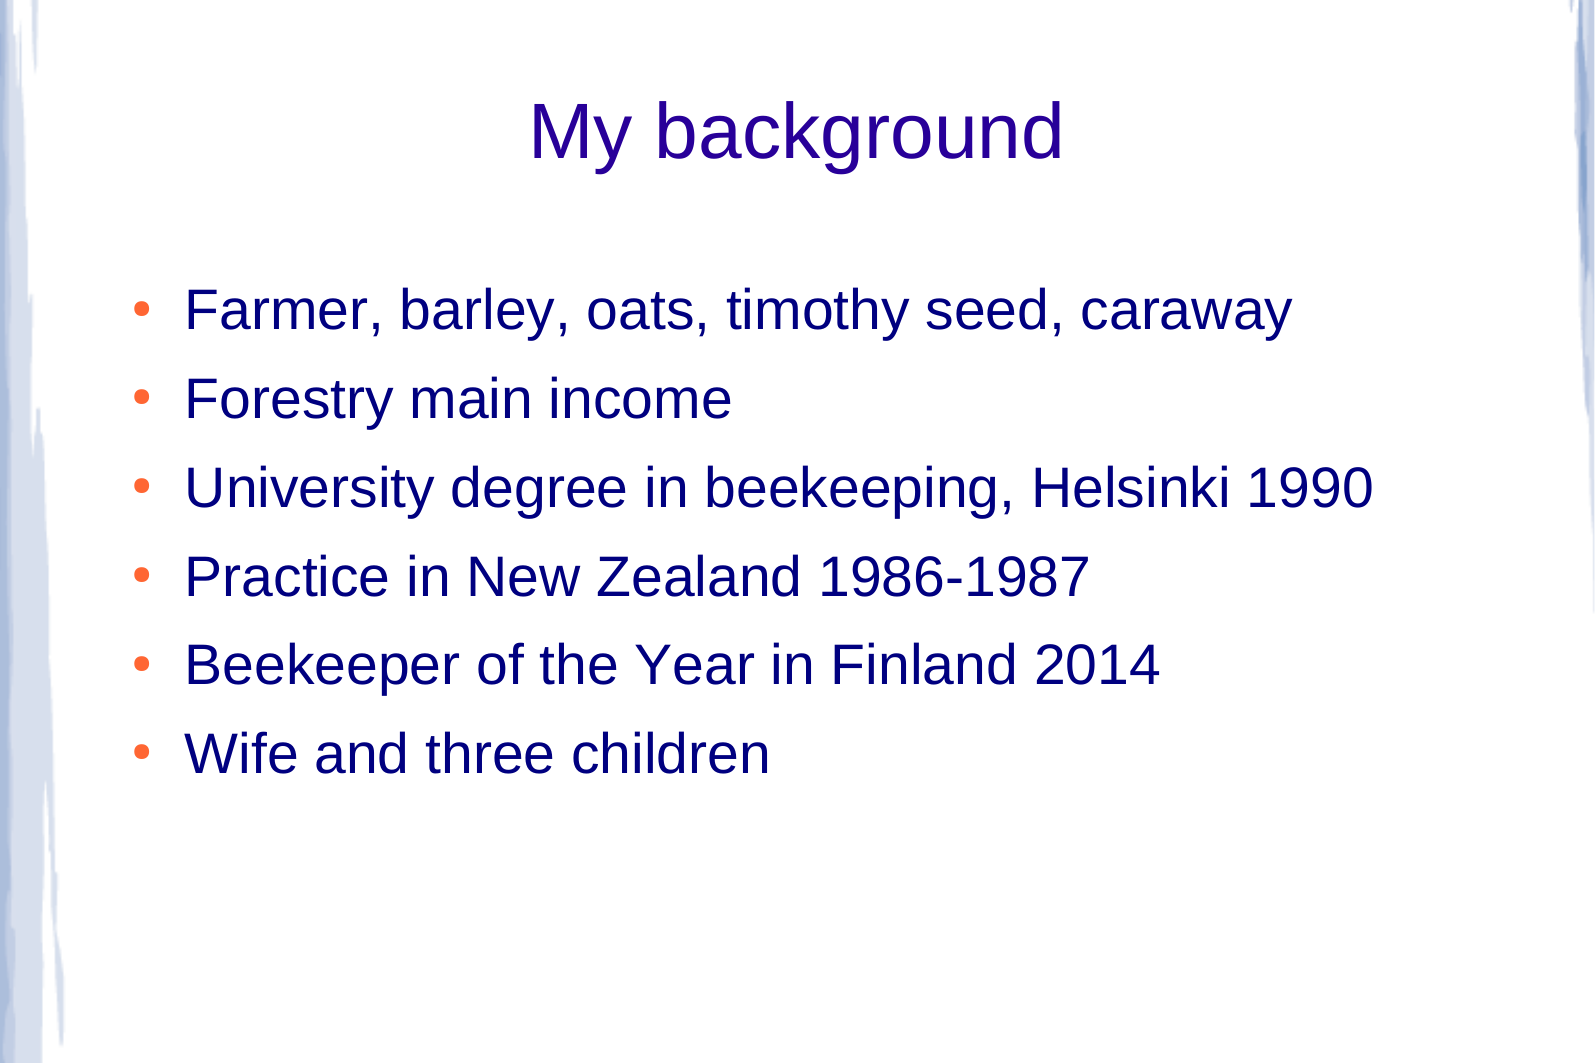

# My background
Farmer, barley, oats, timothy seed, caraway
Forestry main income
University degree in beekeeping, Helsinki 1990
Practice in New Zealand 1986-1987
Beekeeper of the Year in Finland 2014
Wife and three children